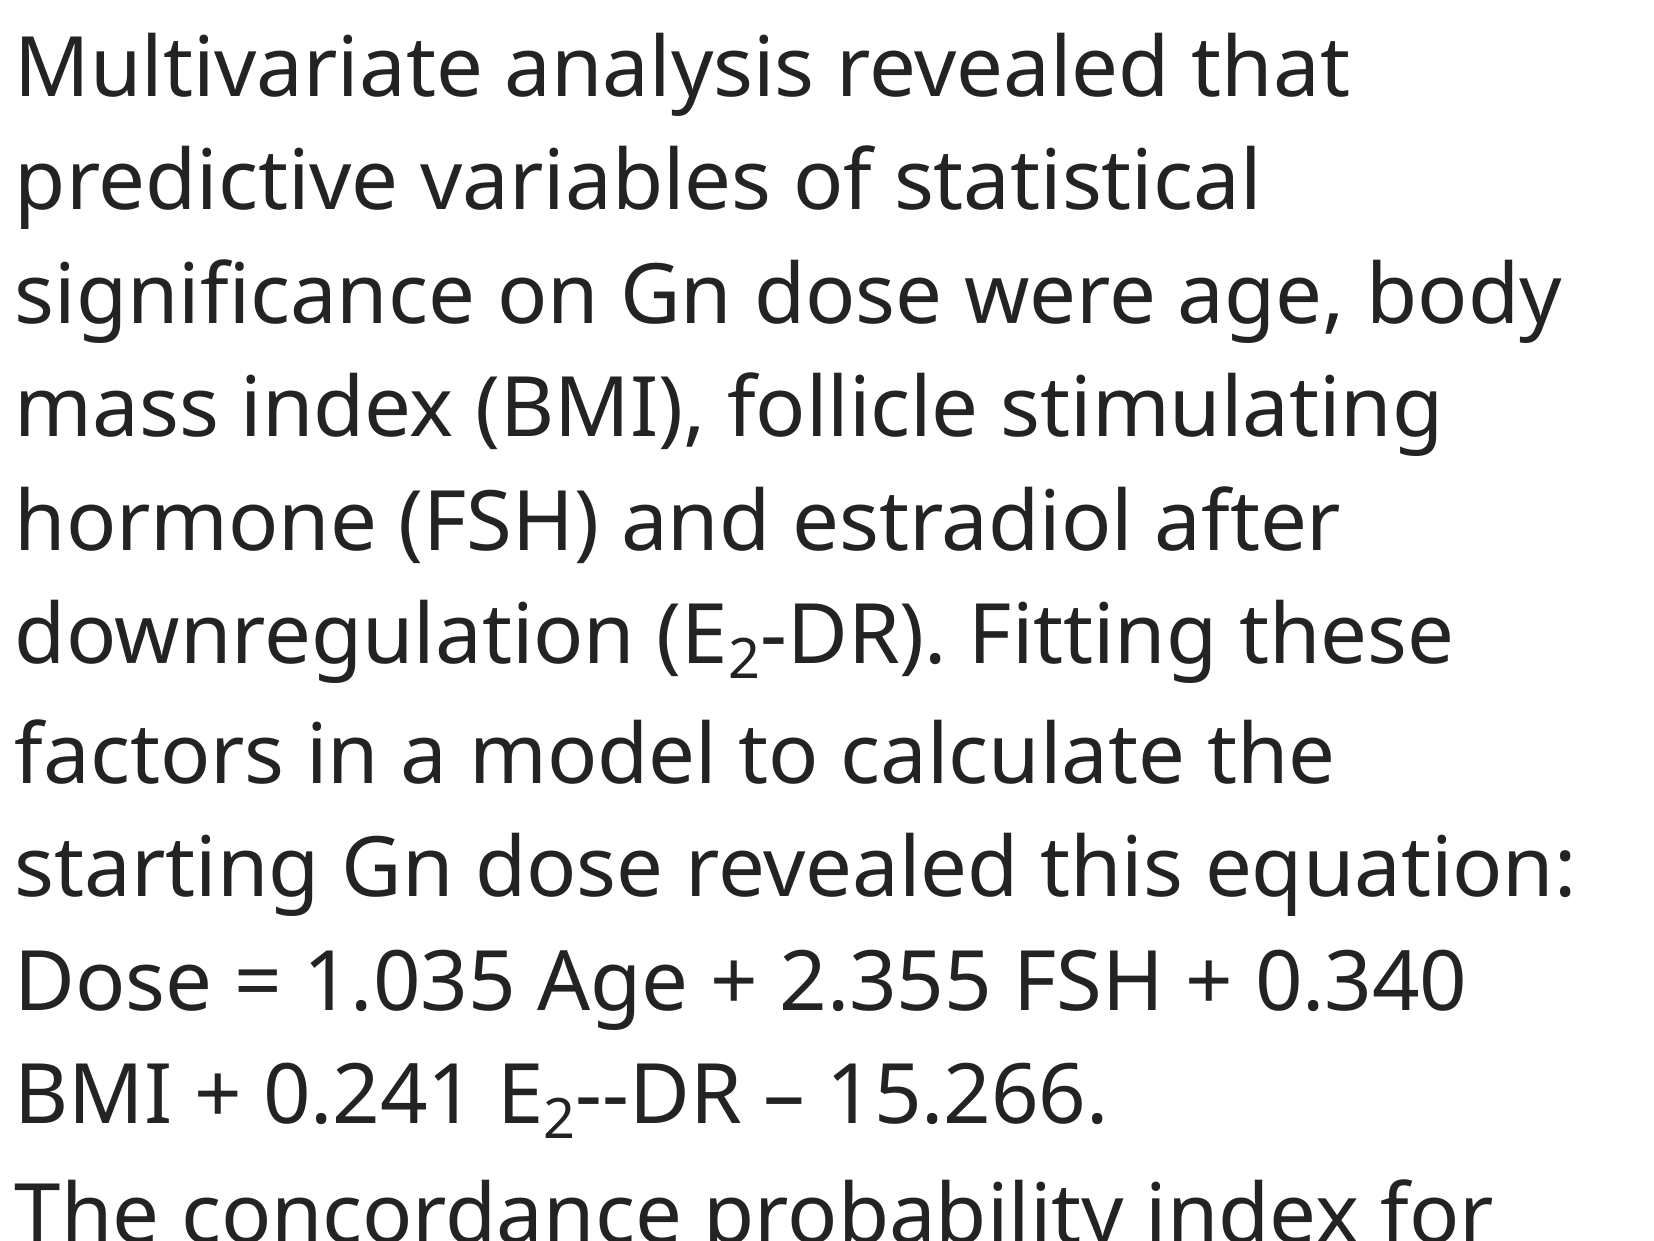

Multivariate analysis revealed that predictive variables of statistical significance on Gn dose were age, body mass index (BMI), follicle stimulating hormone (FSH) and estradiol after downregulation (E2-DR). Fitting these factors in a model to calculate the starting Gn dose revealed this equation:
Dose = 1.035 Age + 2.355 FSH + 0.340 BMI + 0.241 E2--DR – 15.266.
The concordance probability index for this model is 60%.